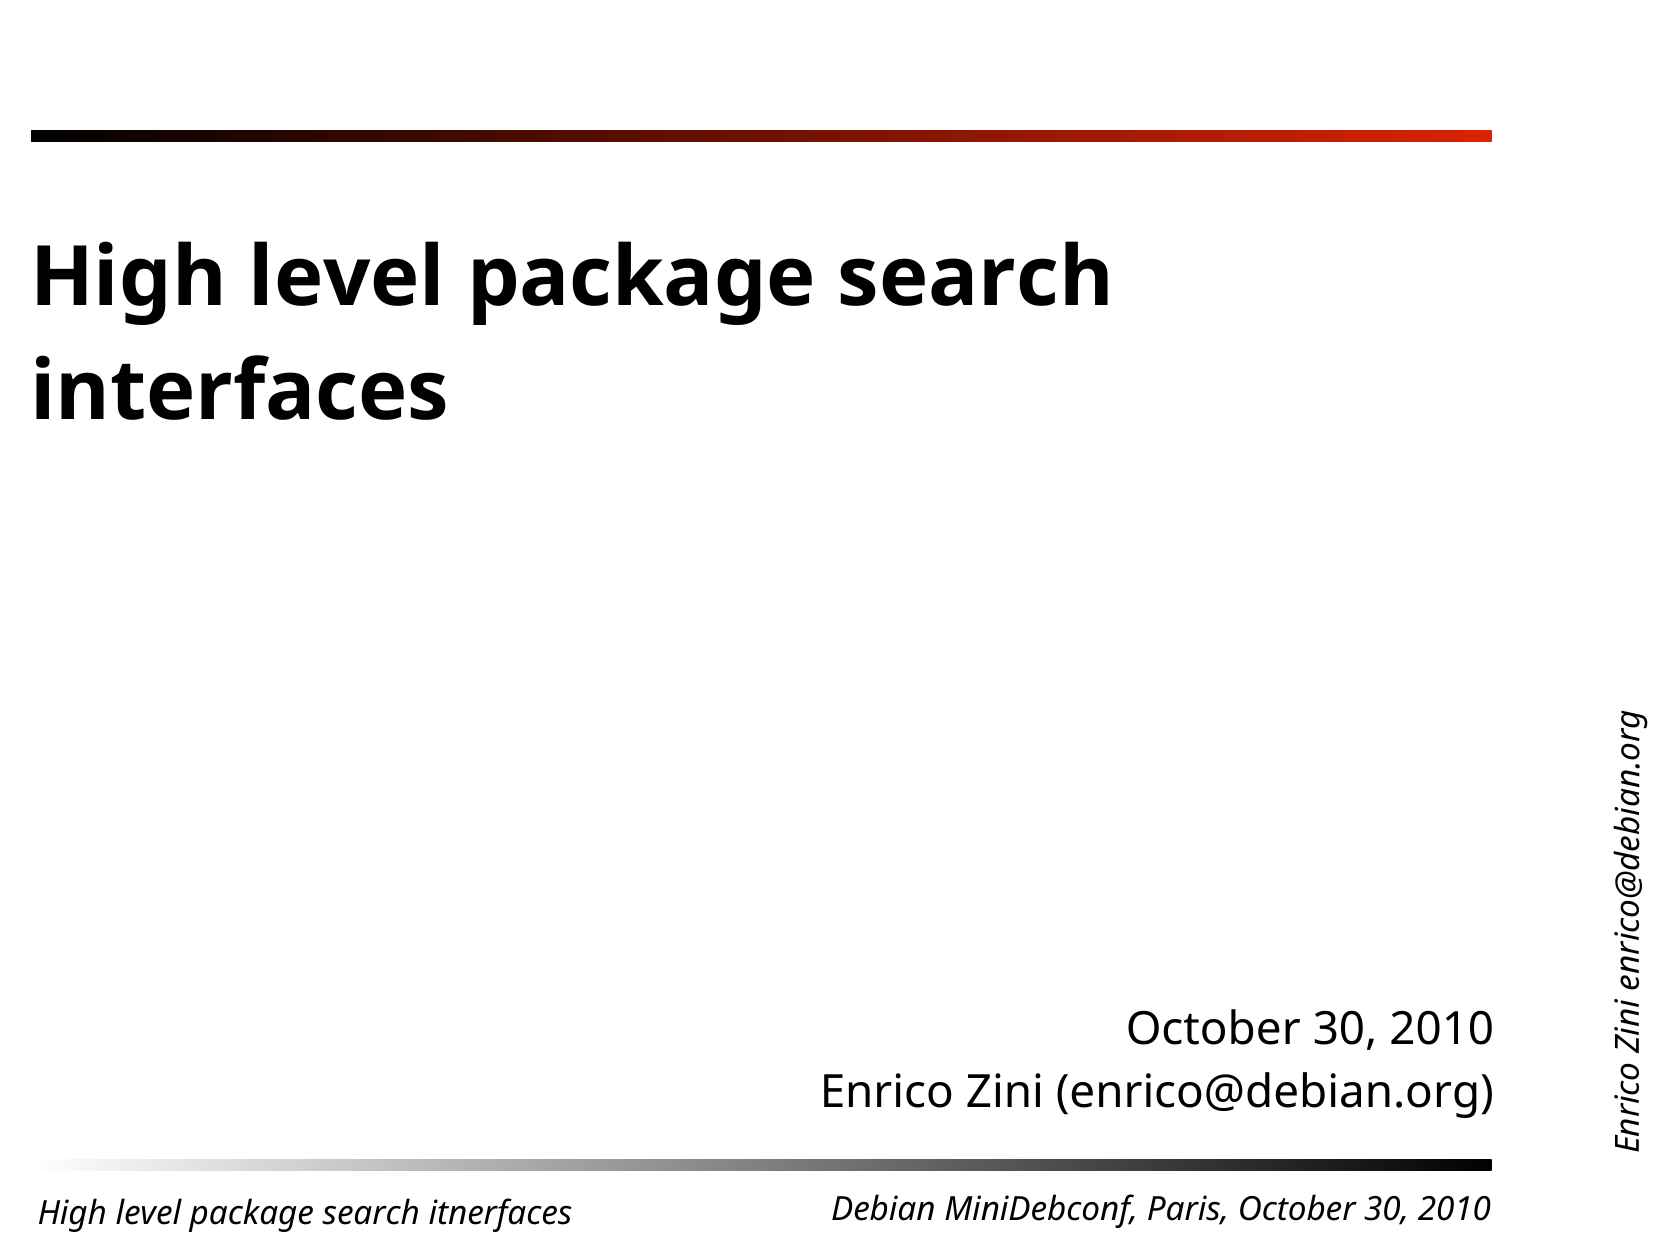

High level package search interfaces
October 30, 2010
Enrico Zini (enrico@debian.org)